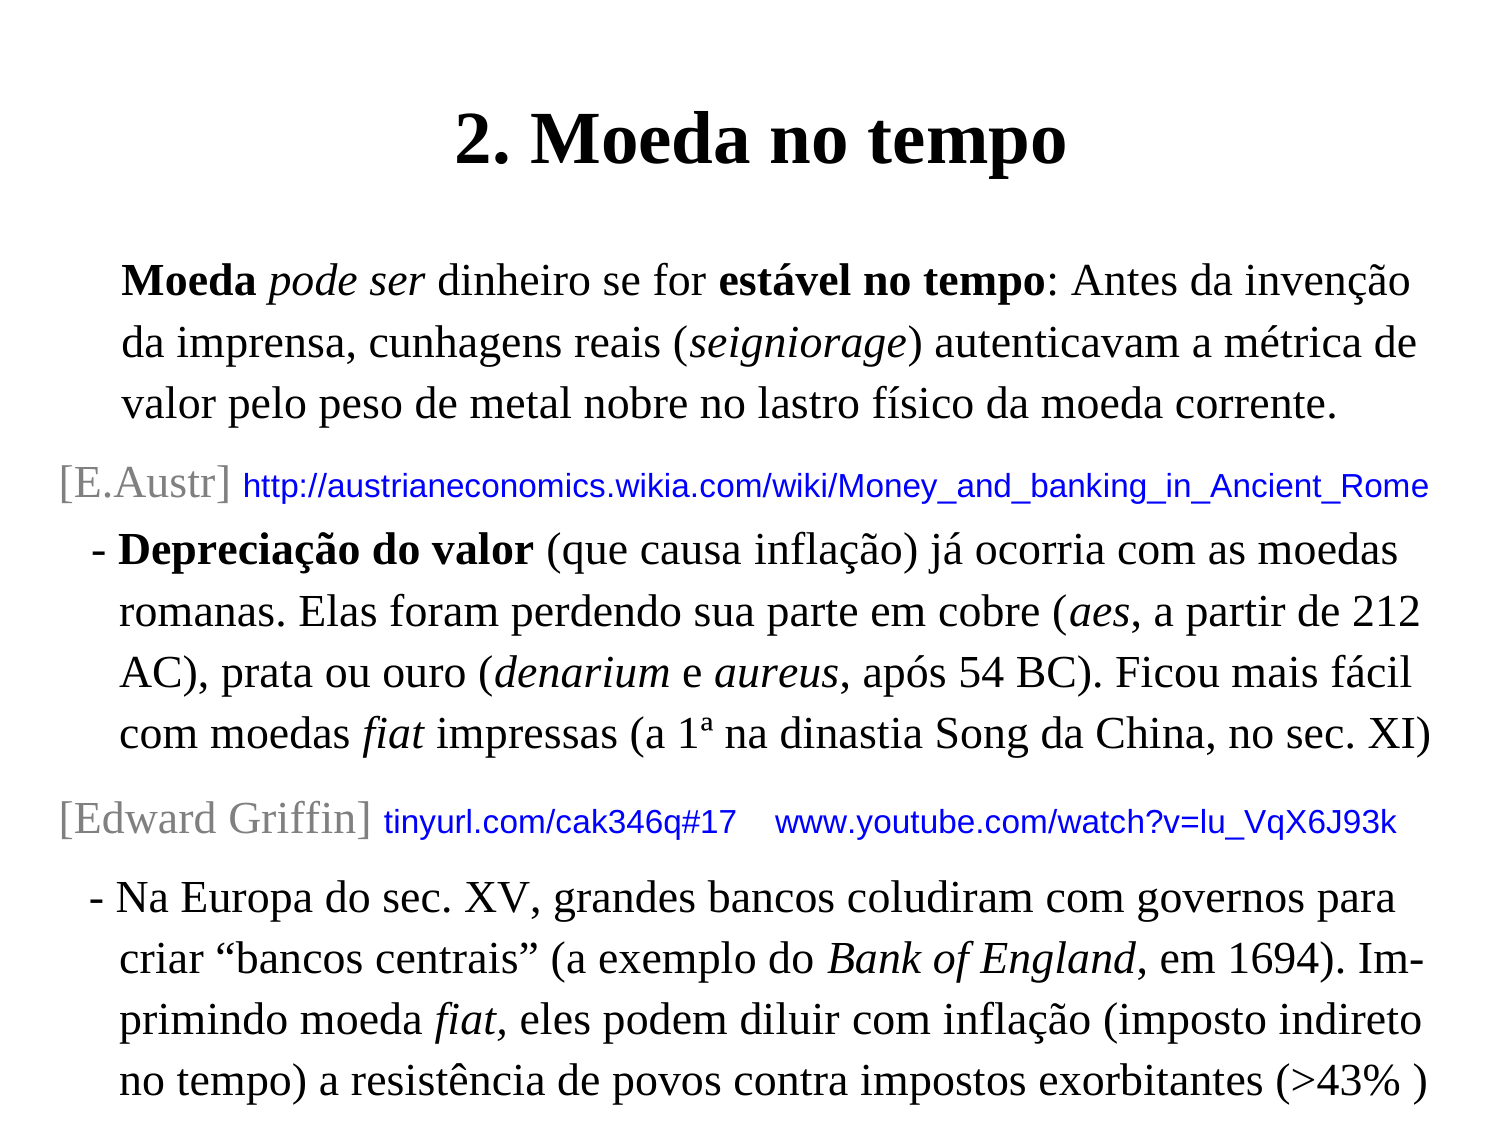

# 2. Moeda no tempo
Moeda pode ser dinheiro se for estável no tempo: Antes da invenção da imprensa, cunhagens reais (seigniorage) autenticavam a métrica de valor pelo peso de metal nobre no lastro físico da moeda corrente.
[E.Austr] http://austrianeconomics.wikia.com/wiki/Money_and_banking_in_Ancient_Rome
	- Depreciação do valor (que causa inflação) já ocorria com as moedas romanas. Elas foram perdendo sua parte em cobre (aes, a partir de 212 AC), prata ou ouro (denarium e aureus, após 54 BC). Ficou mais fácil com moedas fiat impressas (a 1ª na dinastia Song da China, no sec. XI)
[Edward Griffin] tinyurl.com/cak346q#17 www.youtube.com/watch?v=lu_VqX6J93k
	- Na Europa do sec. XV, grandes bancos coludiram com governos para criar “bancos centrais” (a exemplo do Bank of England, em 1694). Im-primindo moeda fiat, eles podem diluir com inflação (imposto indireto no tempo) a resistência de povos contra impostos exorbitantes (>43% )